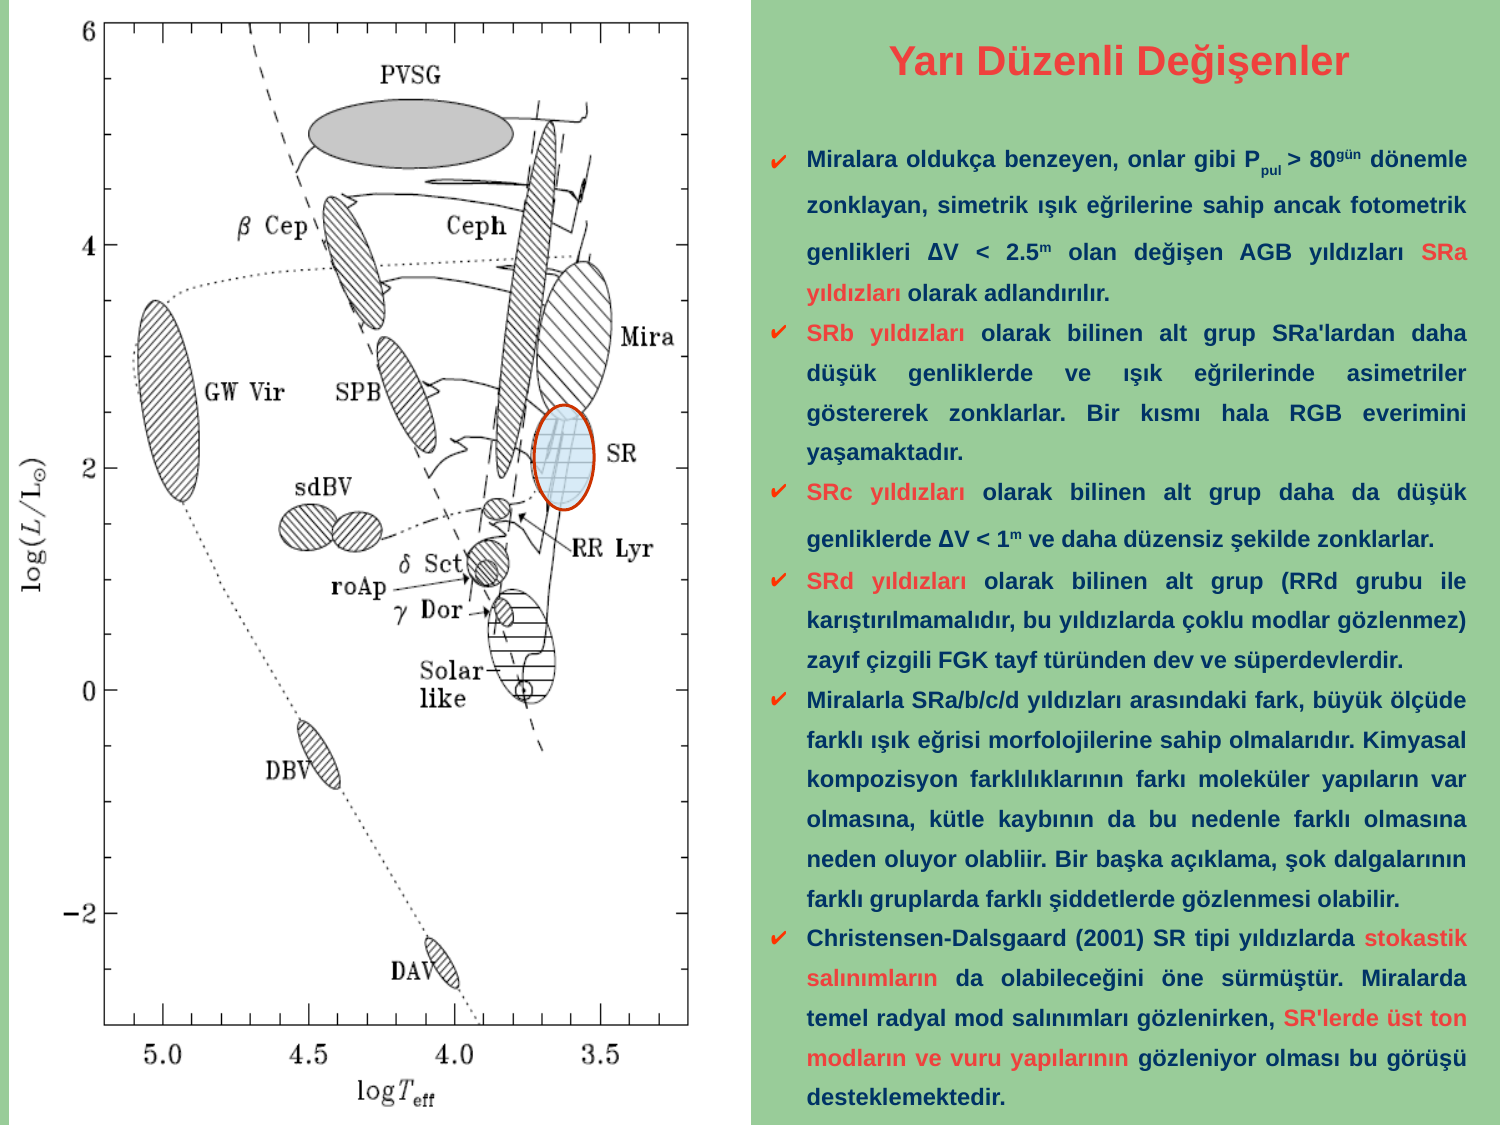

Yarı Düzenli Değişenler
Miralara oldukça benzeyen, onlar gibi Ppul > 80gün dönemle zonklayan, simetrik ışık eğrilerine sahip ancak fotometrik genlikleri ΔV < 2.5m olan değişen AGB yıldızları SRa yıldızları olarak adlandırılır.
SRb yıldızları olarak bilinen alt grup SRa'lardan daha düşük genliklerde ve ışık eğrilerinde asimetriler göstererek zonklarlar. Bir kısmı hala RGB everimini yaşamaktadır.
SRc yıldızları olarak bilinen alt grup daha da düşük genliklerde ΔV < 1m ve daha düzensiz şekilde zonklarlar.
SRd yıldızları olarak bilinen alt grup (RRd grubu ile karıştırılmamalıdır, bu yıldızlarda çoklu modlar gözlenmez) zayıf çizgili FGK tayf türünden dev ve süperdevlerdir.
Miralarla SRa/b/c/d yıldızları arasındaki fark, büyük ölçüde farklı ışık eğrisi morfolojilerine sahip olmalarıdır. Kimyasal kompozisyon farklılıklarının farkı moleküler yapıların var olmasına, kütle kaybının da bu nedenle farklı olmasına neden oluyor olabliir. Bir başka açıklama, şok dalgalarının farklı gruplarda farklı şiddetlerde gözlenmesi olabilir.
Christensen-Dalsgaard (2001) SR tipi yıldızlarda stokastik salınımların da olabileceğini öne sürmüştür. Miralarda temel radyal mod salınımları gözlenirken, SR'lerde üst ton modların ve vuru yapılarının gözleniyor olması bu görüşü desteklemektedir.